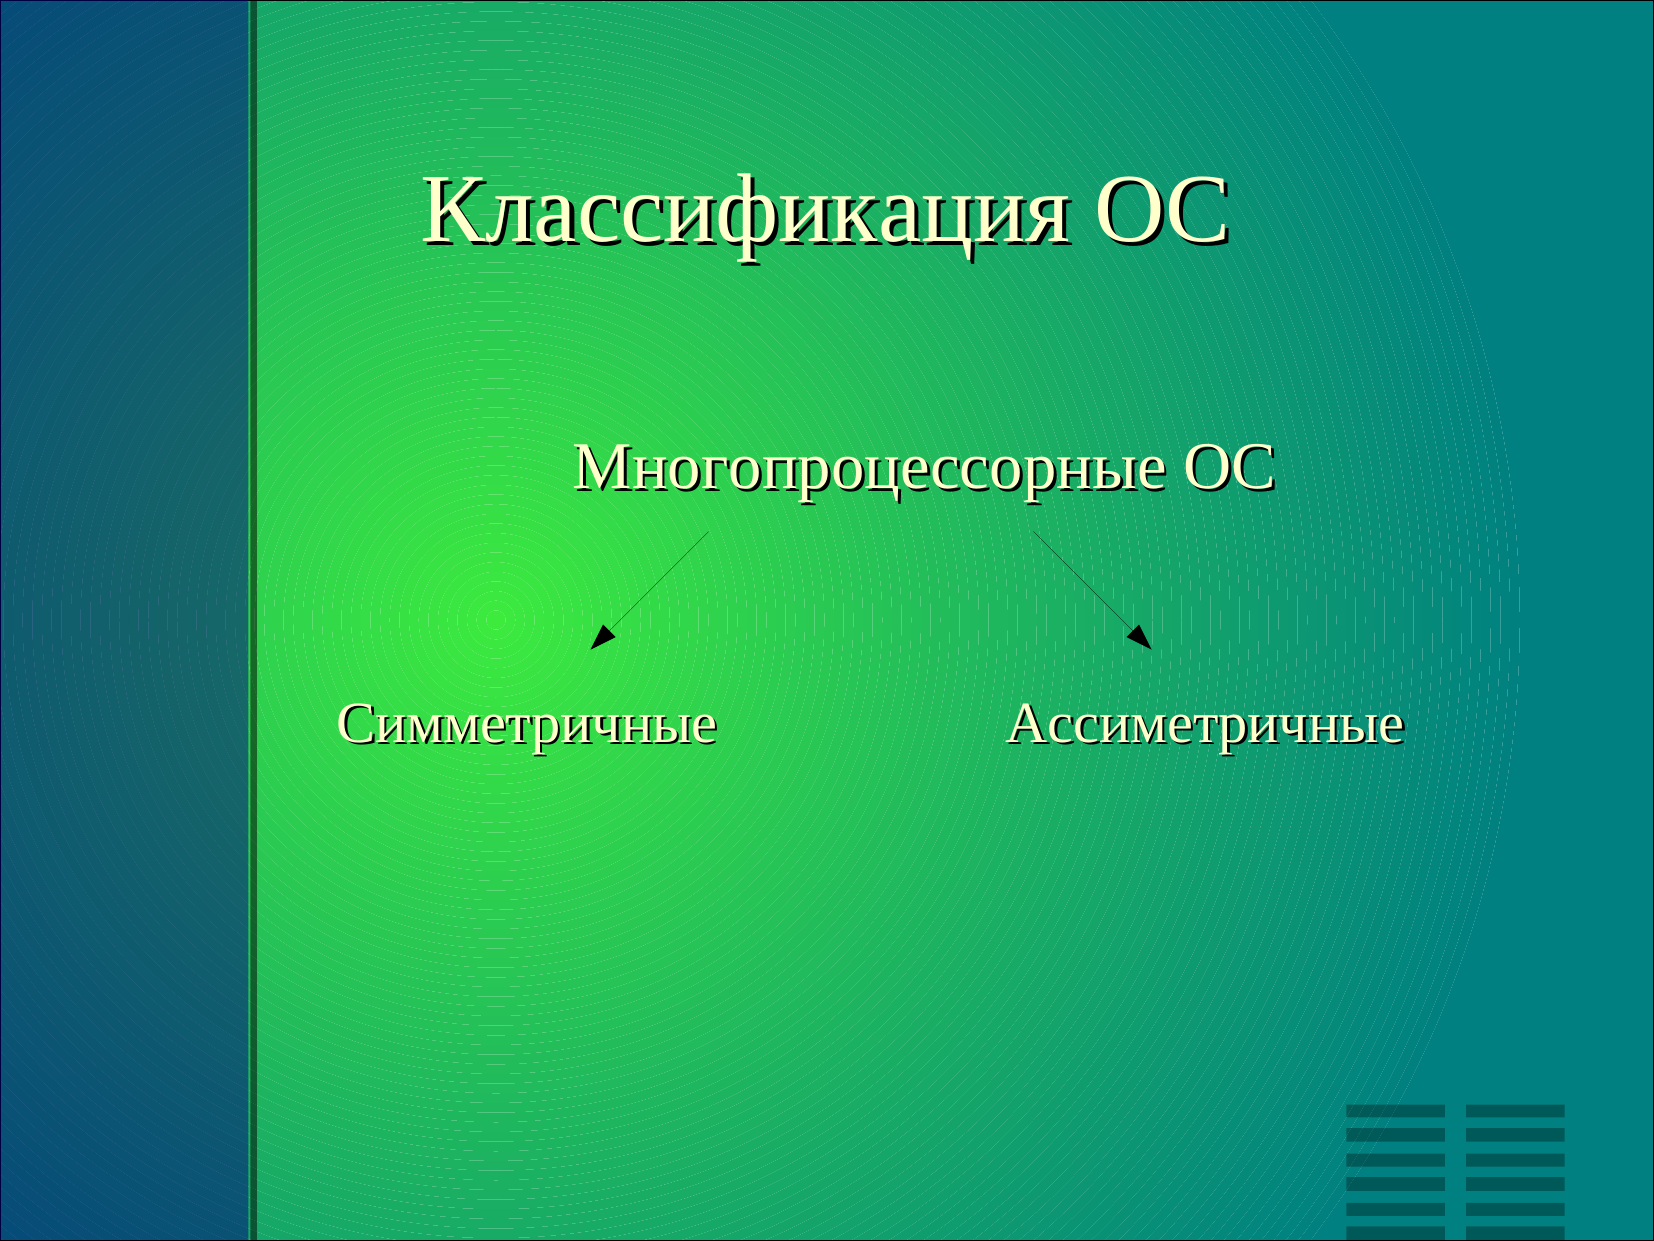

# Классификация ОС
 Многопроцессорные ОС
Симметричные
Ассиметричные